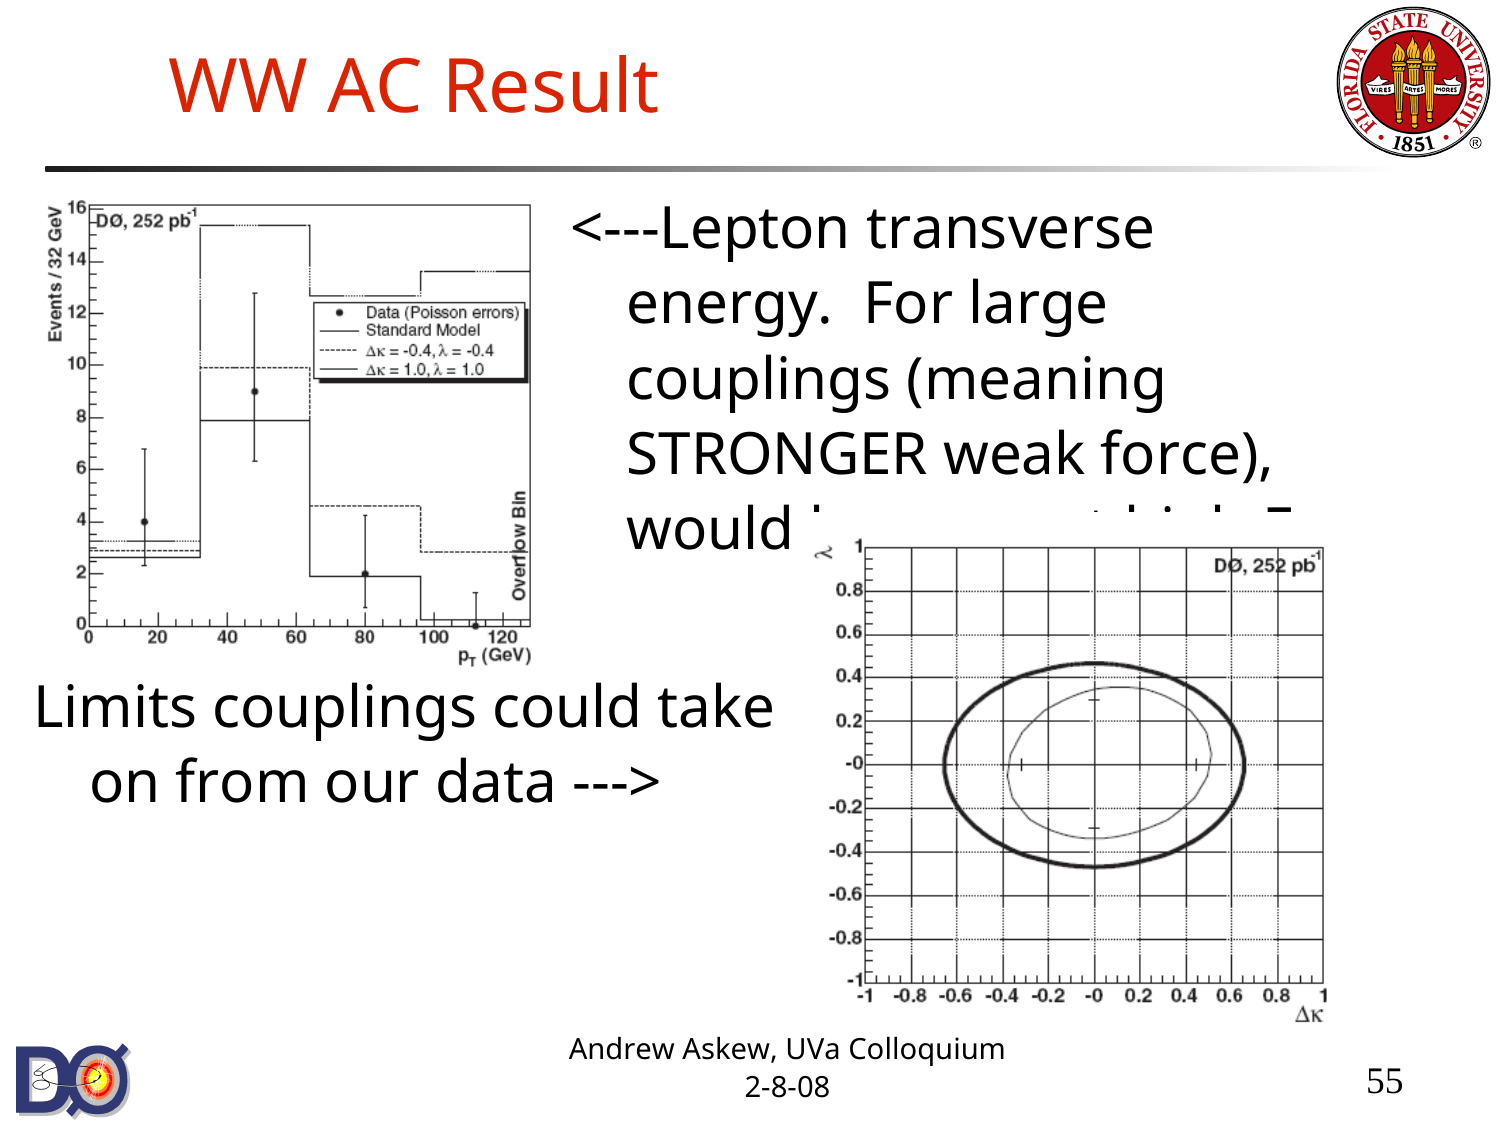

# WW AC Result
<---Lepton transverse energy. For large couplings (meaning STRONGER weak force), would be more at high ET.
Limits couplings could take on from our data --->